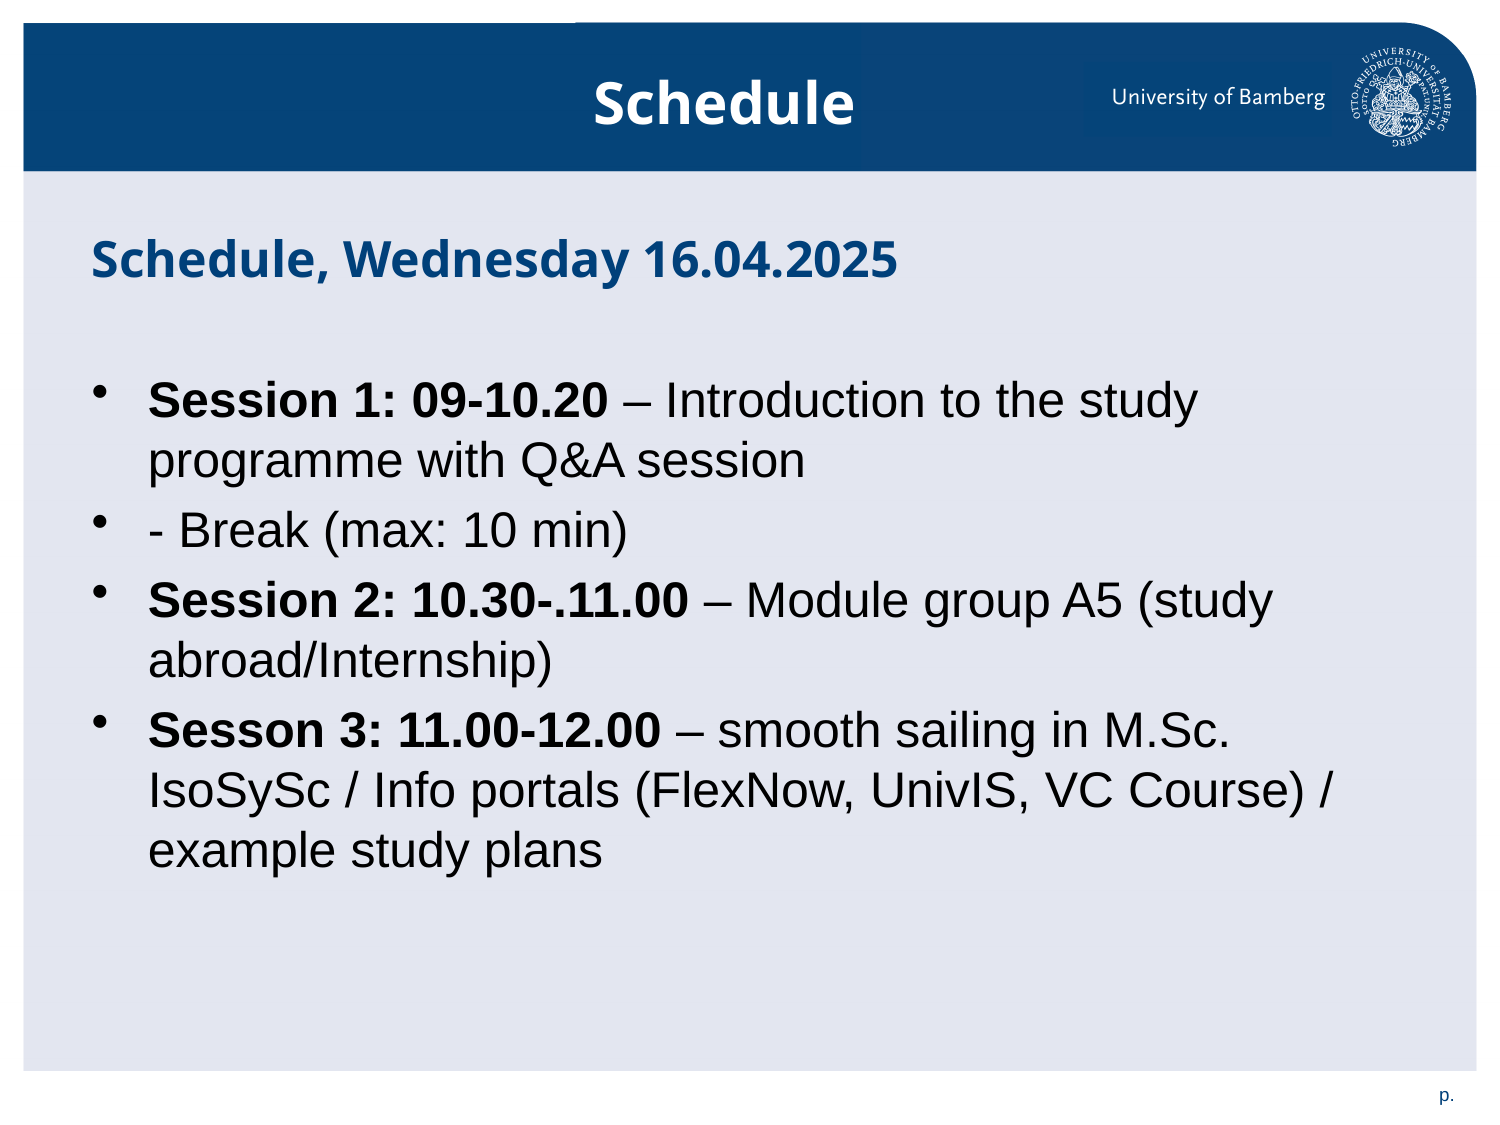

# Schedule
Schedule, Wednesday 16.04.2025
Session 1: 09-10.20 – Introduction to the study programme with Q&A session
- Break (max: 10 min)
Session 2: 10.30-.11.00 – Module group A5 (study abroad/Internship)
Sesson 3: 11.00-12.00 – smooth sailing in M.Sc. IsoSySc / Info portals (FlexNow, UnivIS, VC Course) / example study plans